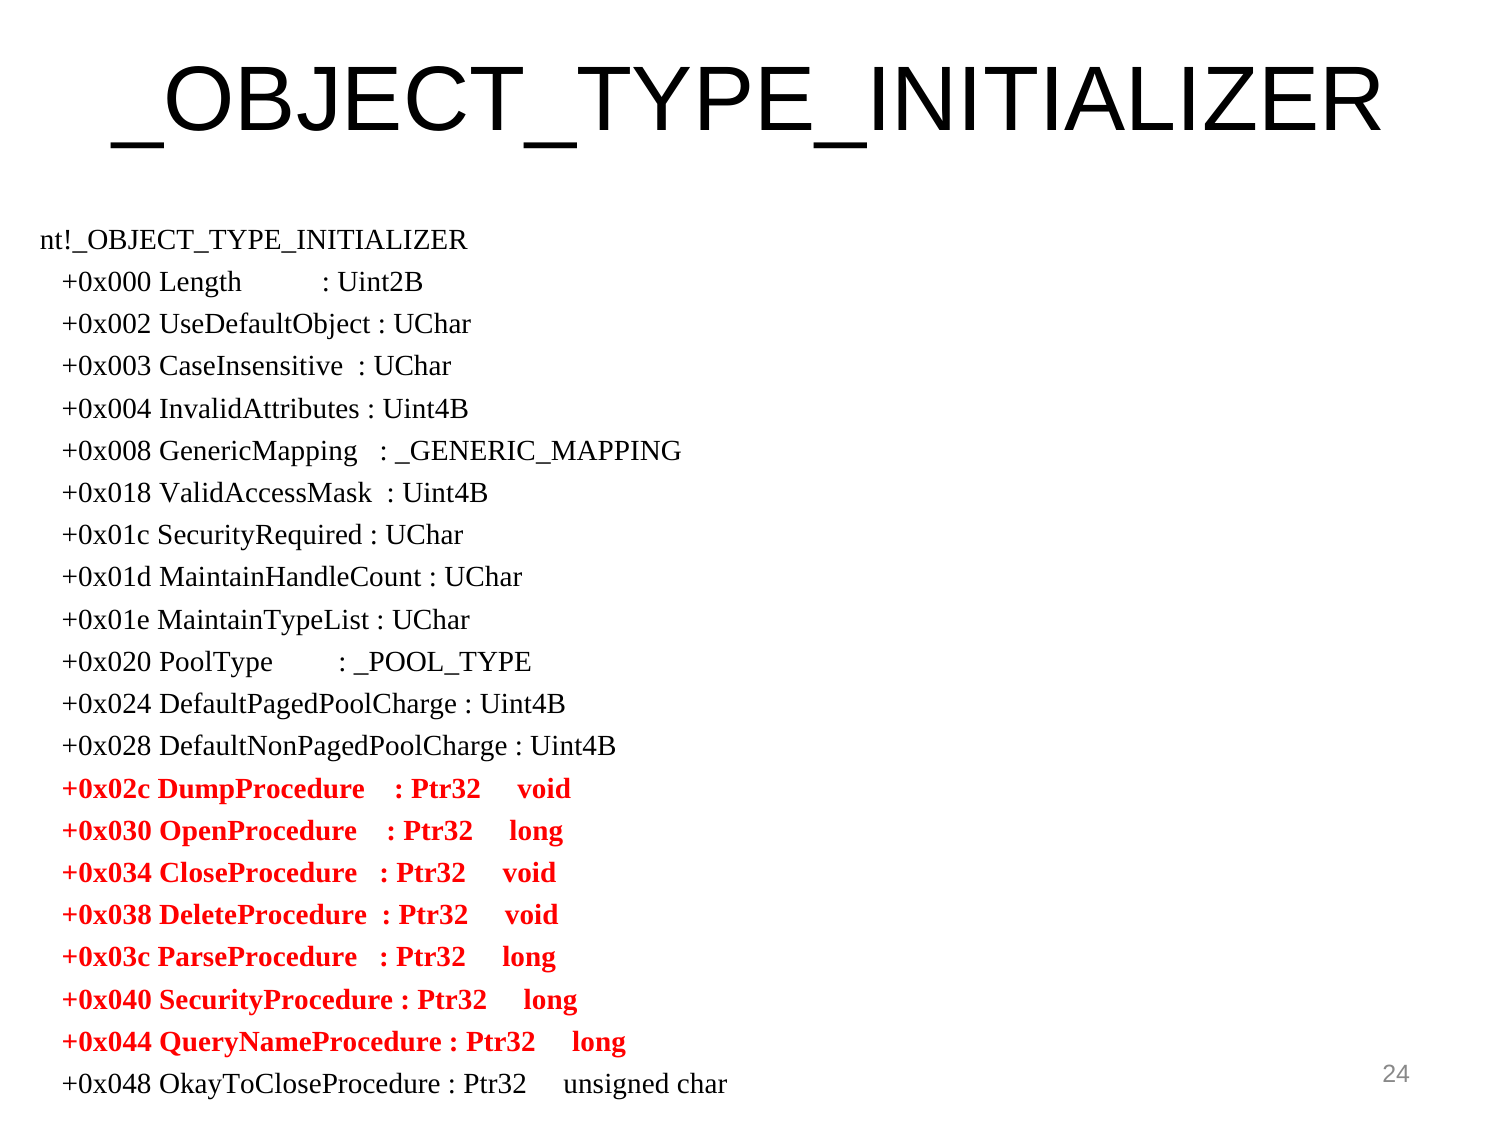

# _OBJECT_TYPE_INITIALIZER
nt!_OBJECT_TYPE_INITIALIZER
 +0x000 Length : Uint2B
 +0x002 UseDefaultObject : UChar
 +0x003 CaseInsensitive : UChar
 +0x004 InvalidAttributes : Uint4B
 +0x008 GenericMapping : _GENERIC_MAPPING
 +0x018 ValidAccessMask : Uint4B
 +0x01c SecurityRequired : UChar
 +0x01d MaintainHandleCount : UChar
 +0x01e MaintainTypeList : UChar
 +0x020 PoolType : _POOL_TYPE
 +0x024 DefaultPagedPoolCharge : Uint4B
 +0x028 DefaultNonPagedPoolCharge : Uint4B
 +0x02c DumpProcedure : Ptr32 void
 +0x030 OpenProcedure : Ptr32 long
 +0x034 CloseProcedure : Ptr32 void
 +0x038 DeleteProcedure : Ptr32 void
 +0x03c ParseProcedure : Ptr32 long
 +0x040 SecurityProcedure : Ptr32 long
 +0x044 QueryNameProcedure : Ptr32 long
 +0x048 OkayToCloseProcedure : Ptr32 unsigned char